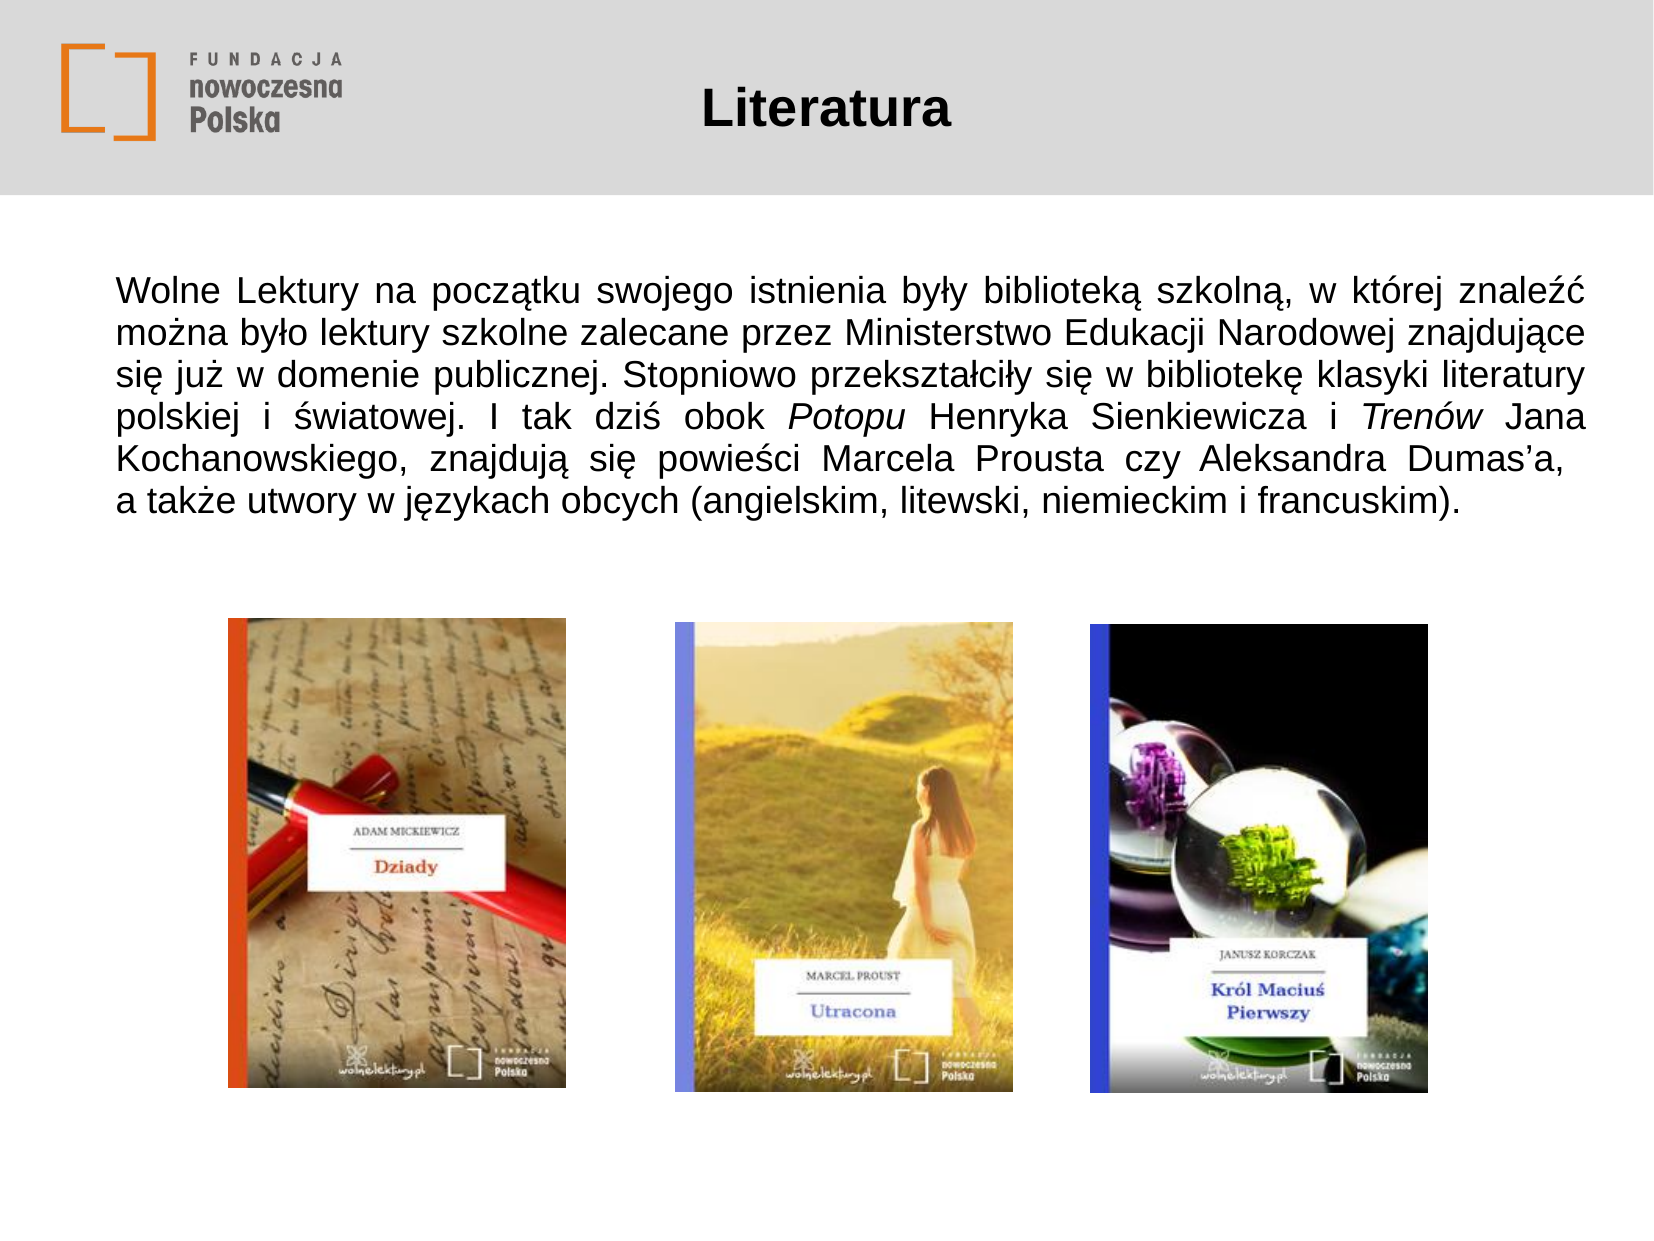

Literatura
Wolne Lektury na początku swojego istnienia były biblioteką szkolną, w której znaleźć można było lektury szkolne zalecane przez Ministerstwo Edukacji Narodowej znajdujące się już w domenie publicznej. Stopniowo przekształciły się w bibliotekę klasyki literatury polskiej i światowej. I tak dziś obok Potopu Henryka Sienkiewicza i Trenów Jana Kochanowskiego, znajdują się powieści Marcela Prousta czy Aleksandra Dumas’a,
a także utwory w językach obcych (angielskim, litewski, niemieckim i francuskim).